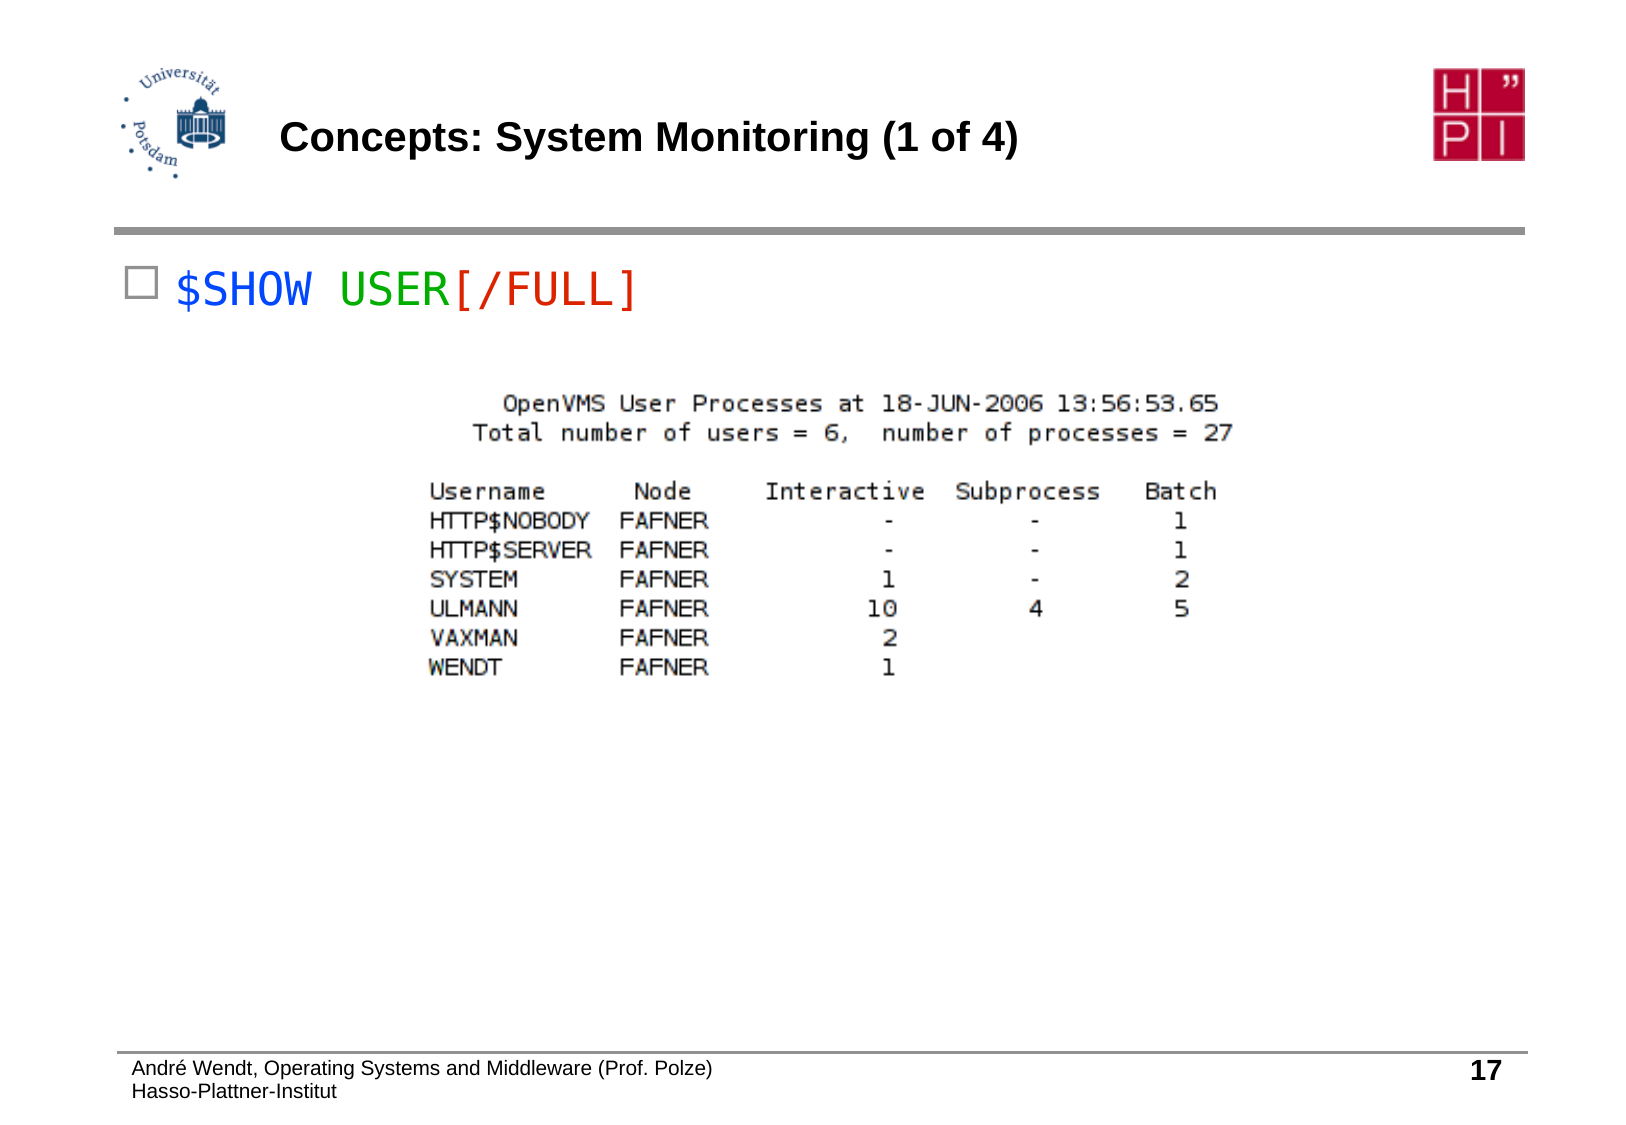

# Concepts: System Monitoring (1 of 4)
$SHOW USER[/FULL]